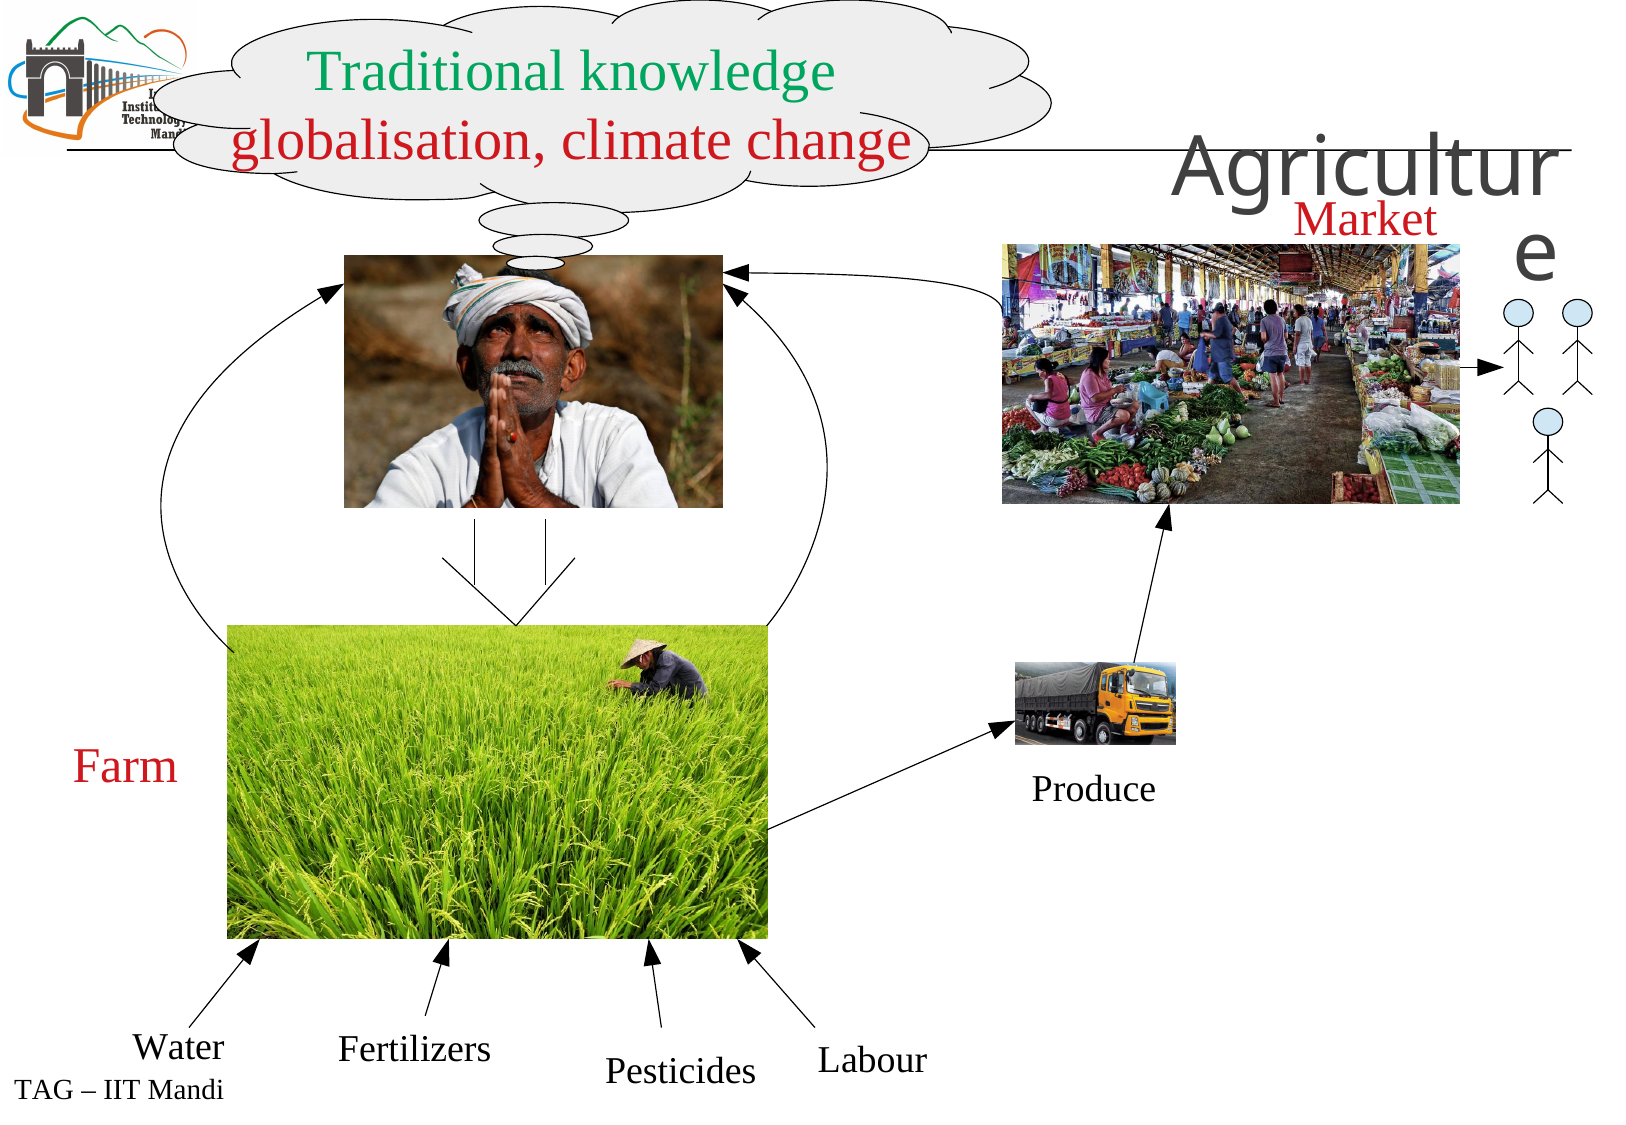

Traditional knowledge
globalisation, climate change
#
 Agriculture
Market
Farm
Produce
Water
Fertilizers
Labour
Pesticides